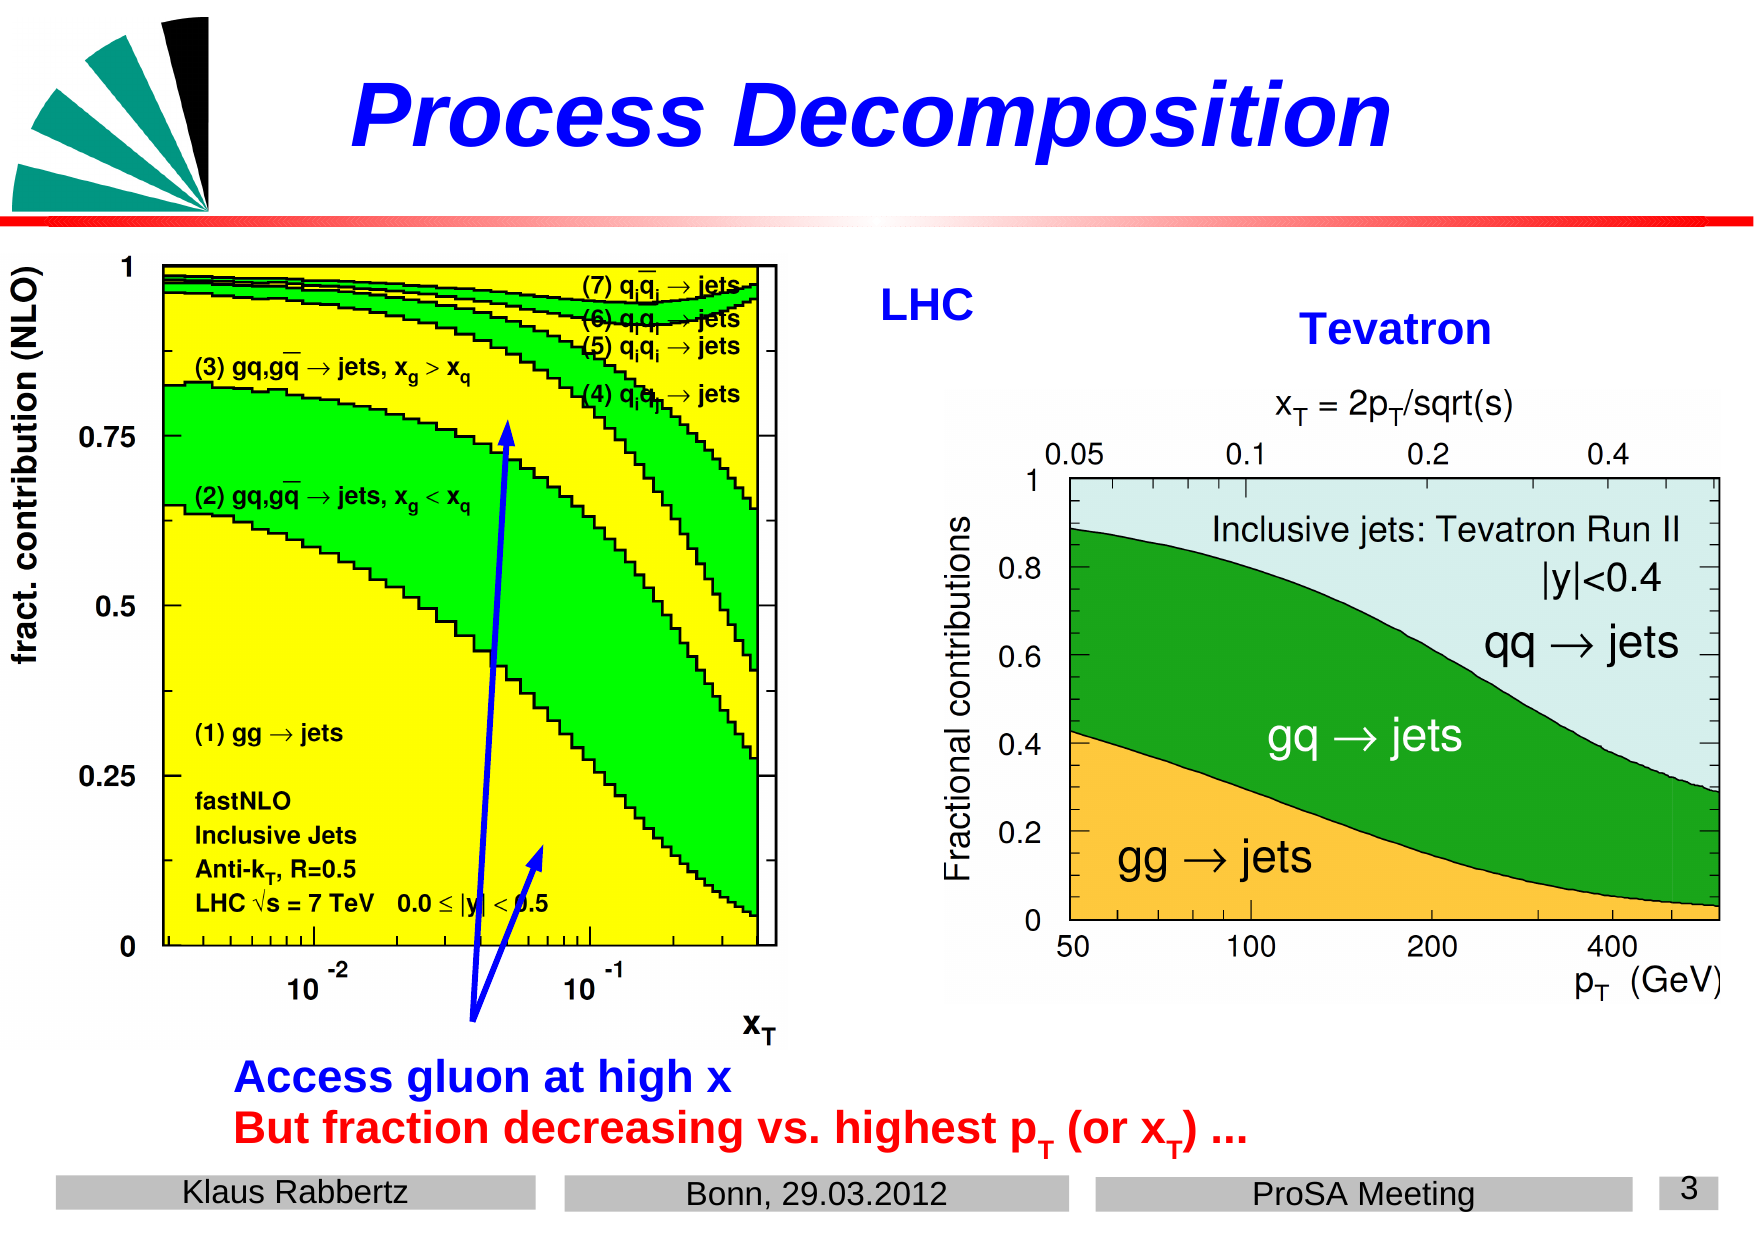

# Process Decomposition
LHC
Tevatron
Access gluon at high x
But fraction decreasing vs. highest pT (or xT) ...